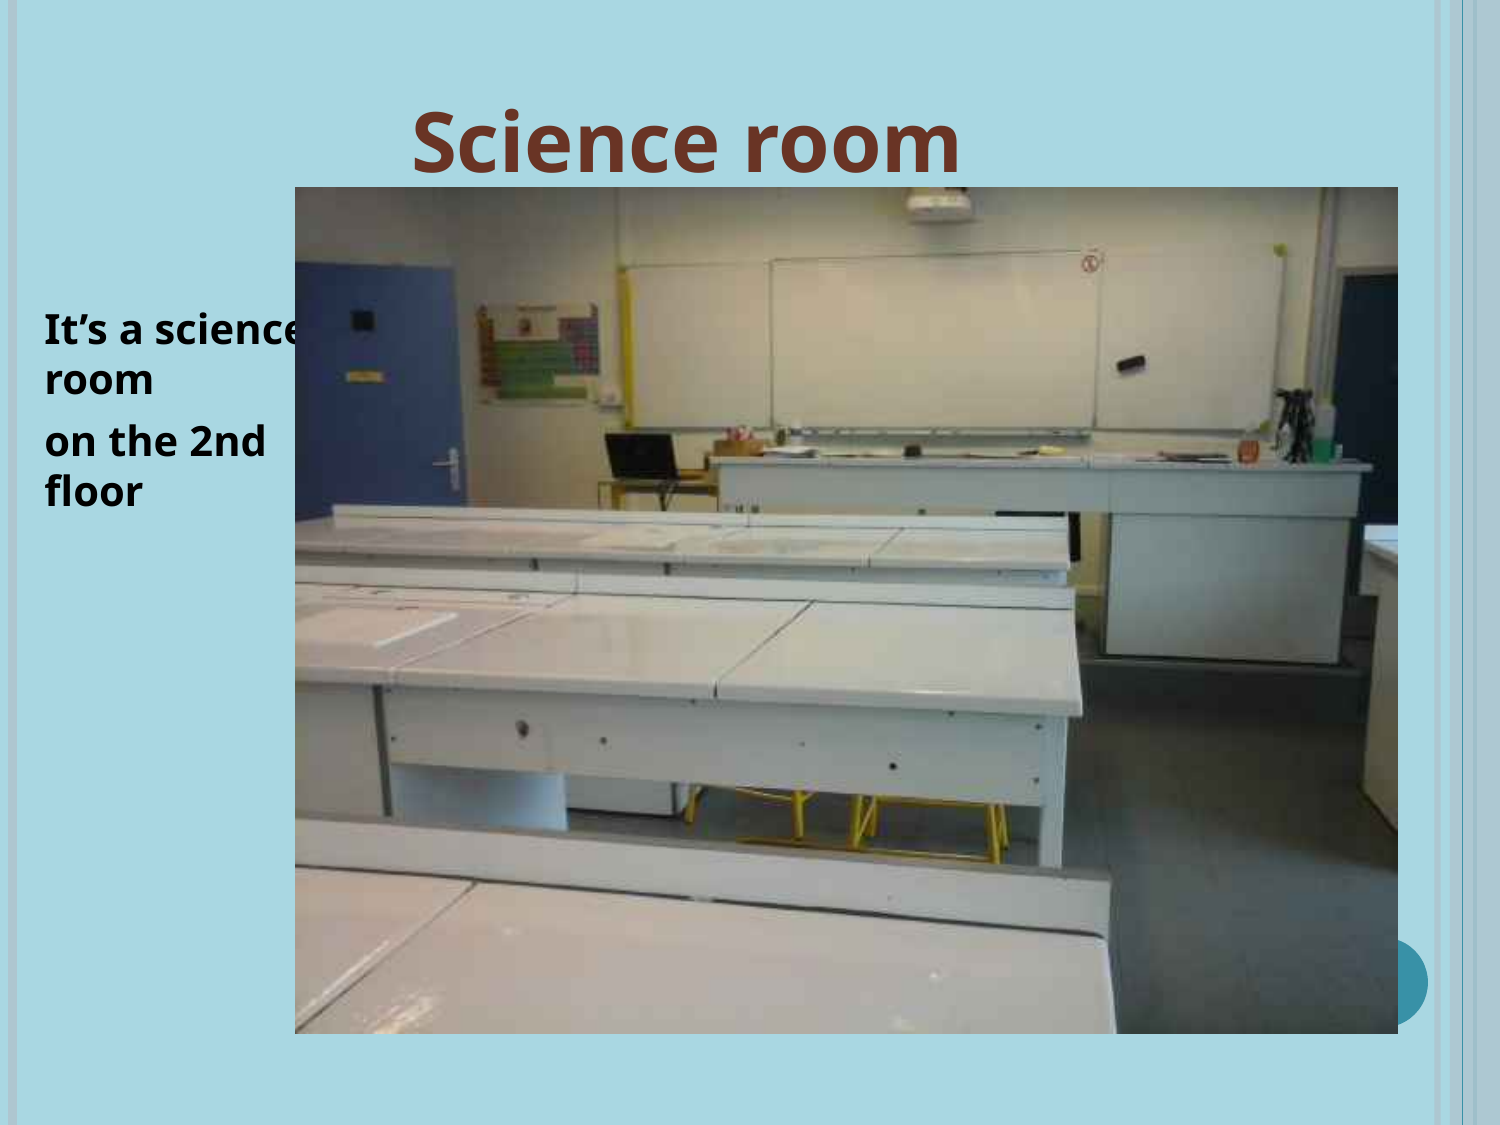

# Science room
It’s a science room
on the 2nd floor